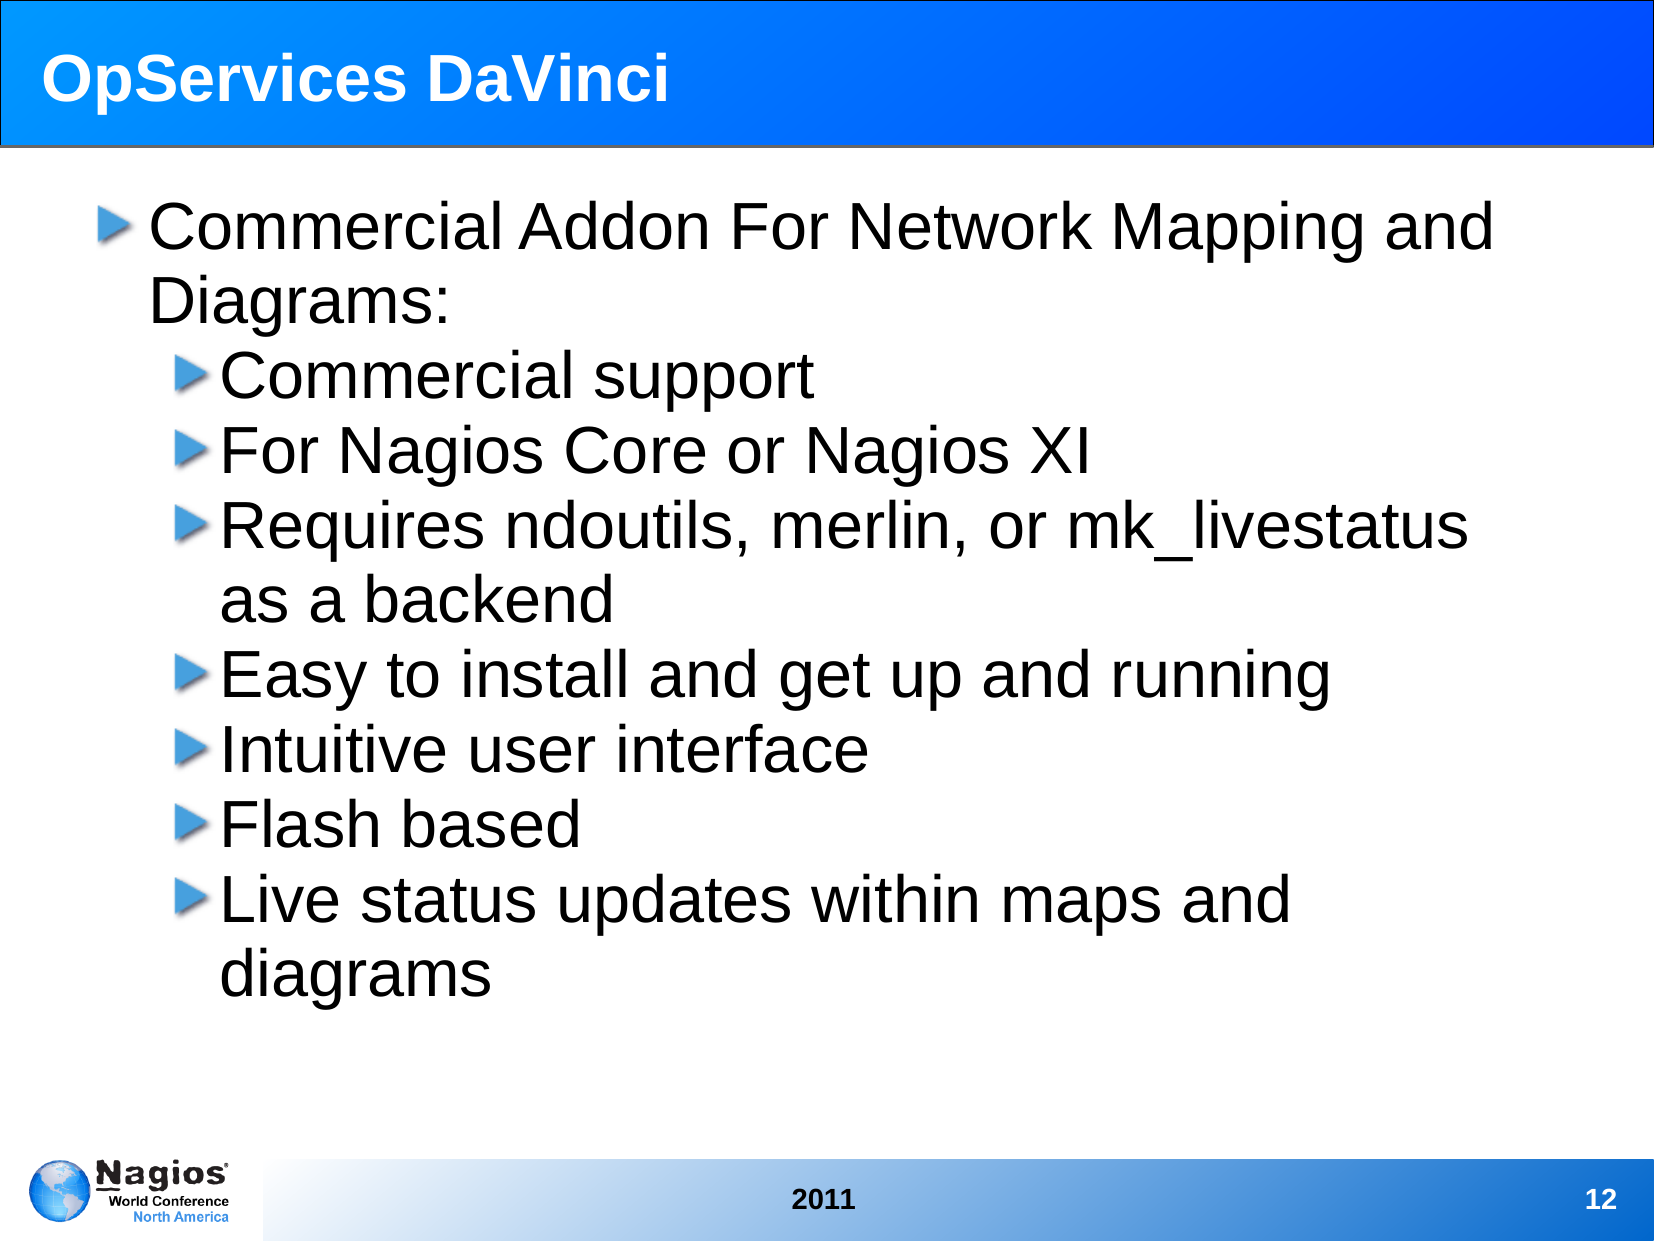

# OpServices DaVinci
Commercial Addon For Network Mapping and Diagrams:
Commercial support
For Nagios Core or Nagios XI
Requires ndoutils, merlin, or mk_livestatus as a backend
Easy to install and get up and running
Intuitive user interface
Flash based
Live status updates within maps and diagrams
2011
12